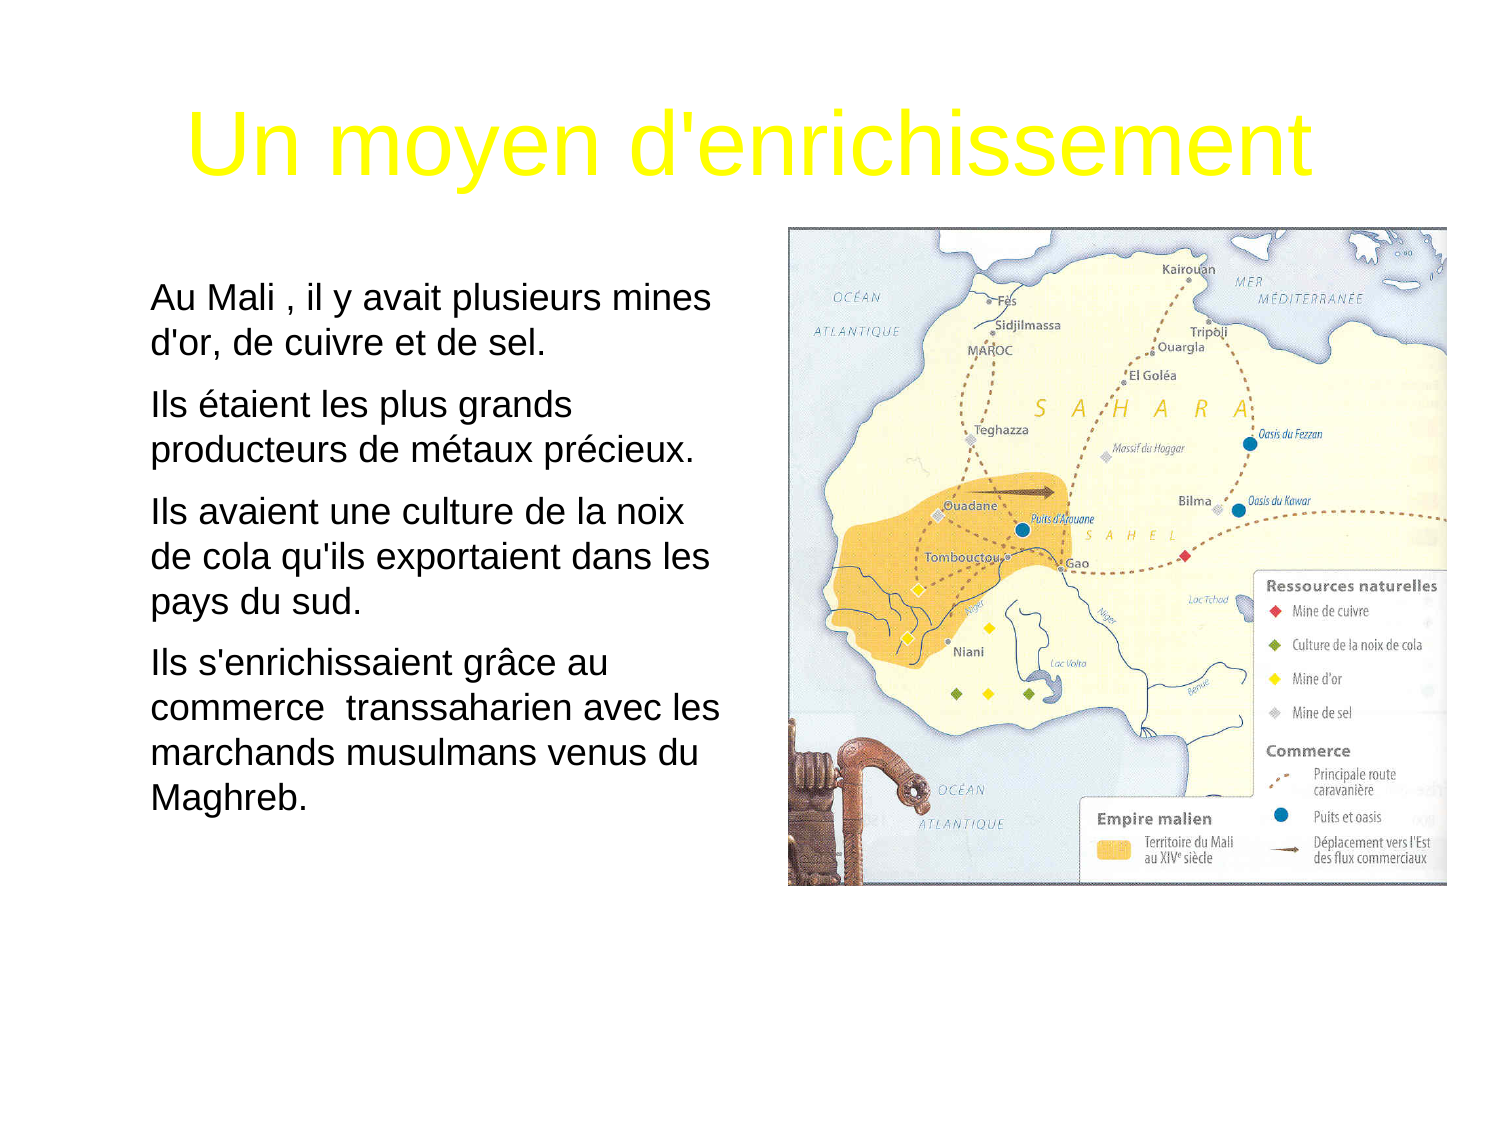

# Un moyen d'enrichissement
Au Mali , il y avait plusieurs mines d'or, de cuivre et de sel.
Ils étaient les plus grands producteurs de métaux précieux.
Ils avaient une culture de la noix de cola qu'ils exportaient dans les pays du sud.
Ils s'enrichissaient grâce au commerce transsaharien avec les marchands musulmans venus du Maghreb.